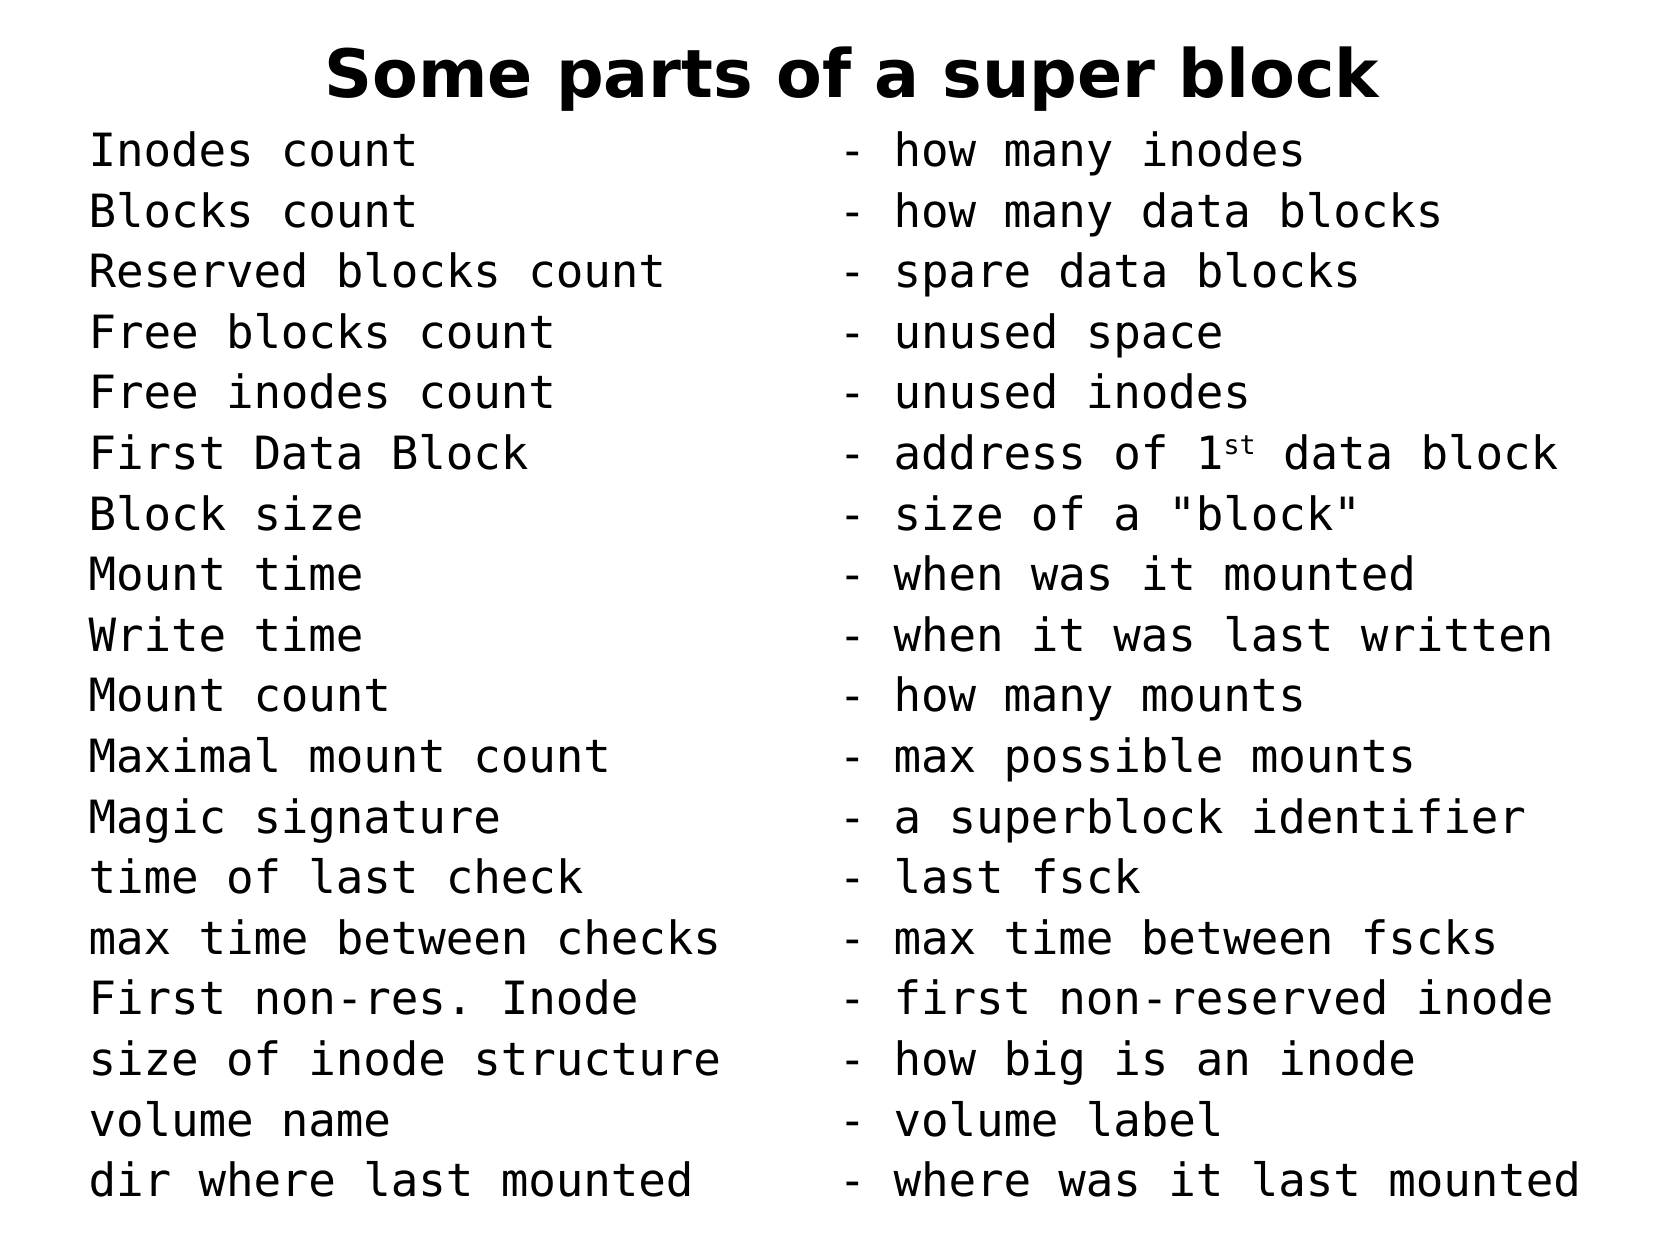

Some parts of a super block
Inodes count			- how many inodes
Blocks count			- how many data blocks
Reserved blocks count		- spare data blocks
Free blocks count		- unused space
Free inodes count		- unused inodes
First Data Block			- address of 1st data block
Block size				- size of a "block"
Mount time				- when was it mounted
Write time				- when it was last written
Mount count			- how many mounts
Maximal mount count		- max possible mounts
Magic signature			- a superblock identifier
time of last check		- last fsck
max time between checks	- max time between fscks
First non-res. Inode		- first non-reserved inode
size of inode structure	- how big is an inode
volume name			- volume label
dir where last mounted	- where was it last mounted